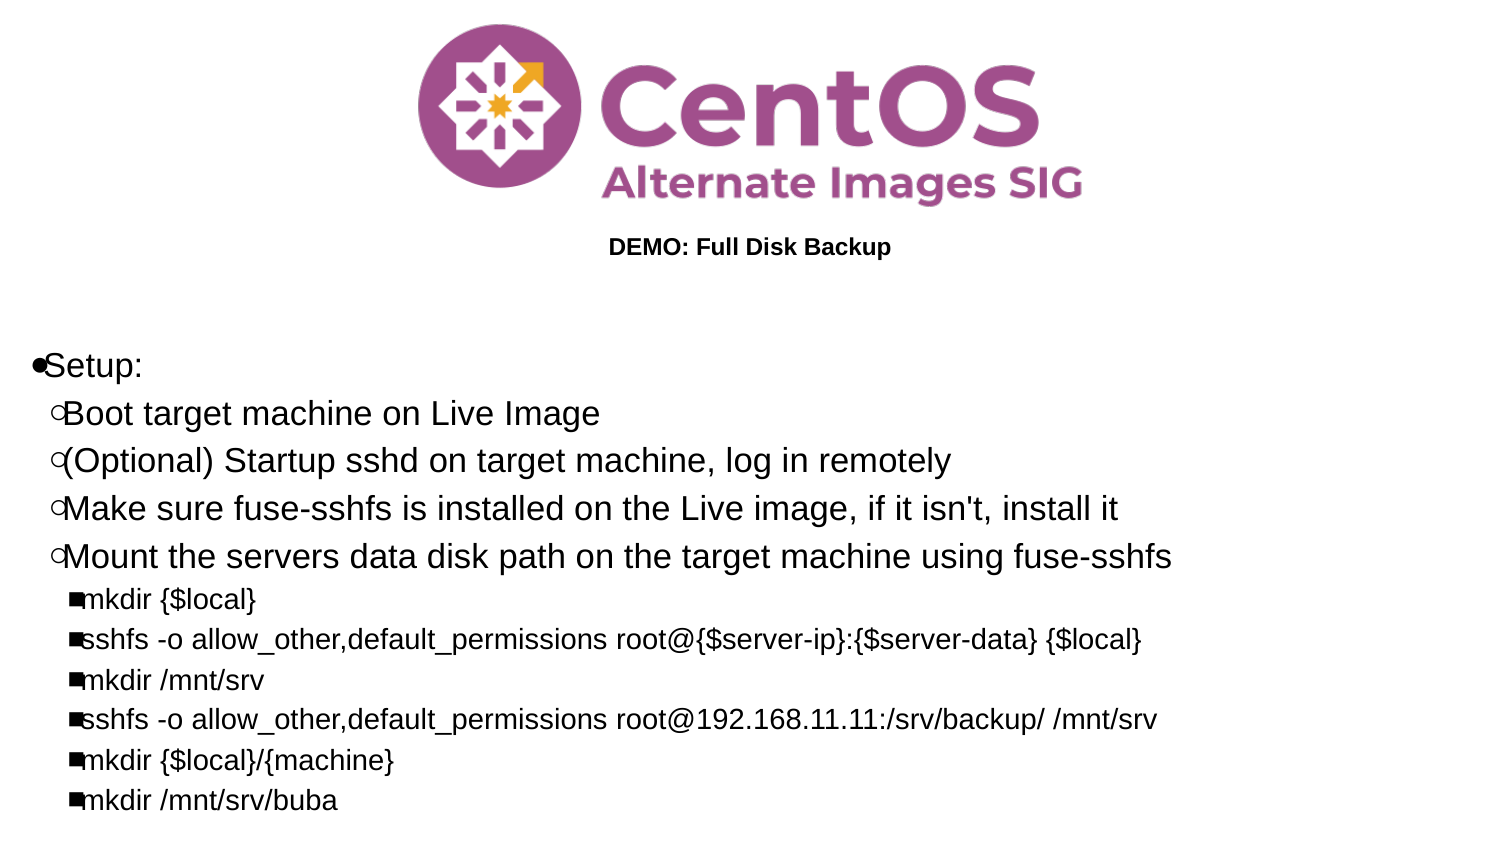

# DEMO: Full Disk Backup
Setup:
Boot target machine on Live Image
(Optional) Startup sshd on target machine, log in remotely
Make sure fuse-sshfs is installed on the Live image, if it isn't, install it
Mount the servers data disk path on the target machine using fuse-sshfs
mkdir {$local}
sshfs -o allow_other,default_permissions root@{$server-ip}:{$server-data} {$local}
mkdir /mnt/srv
sshfs -o allow_other,default_permissions root@192.168.11.11:/srv/backup/ /mnt/srv
mkdir {$local}/{machine}
mkdir /mnt/srv/buba